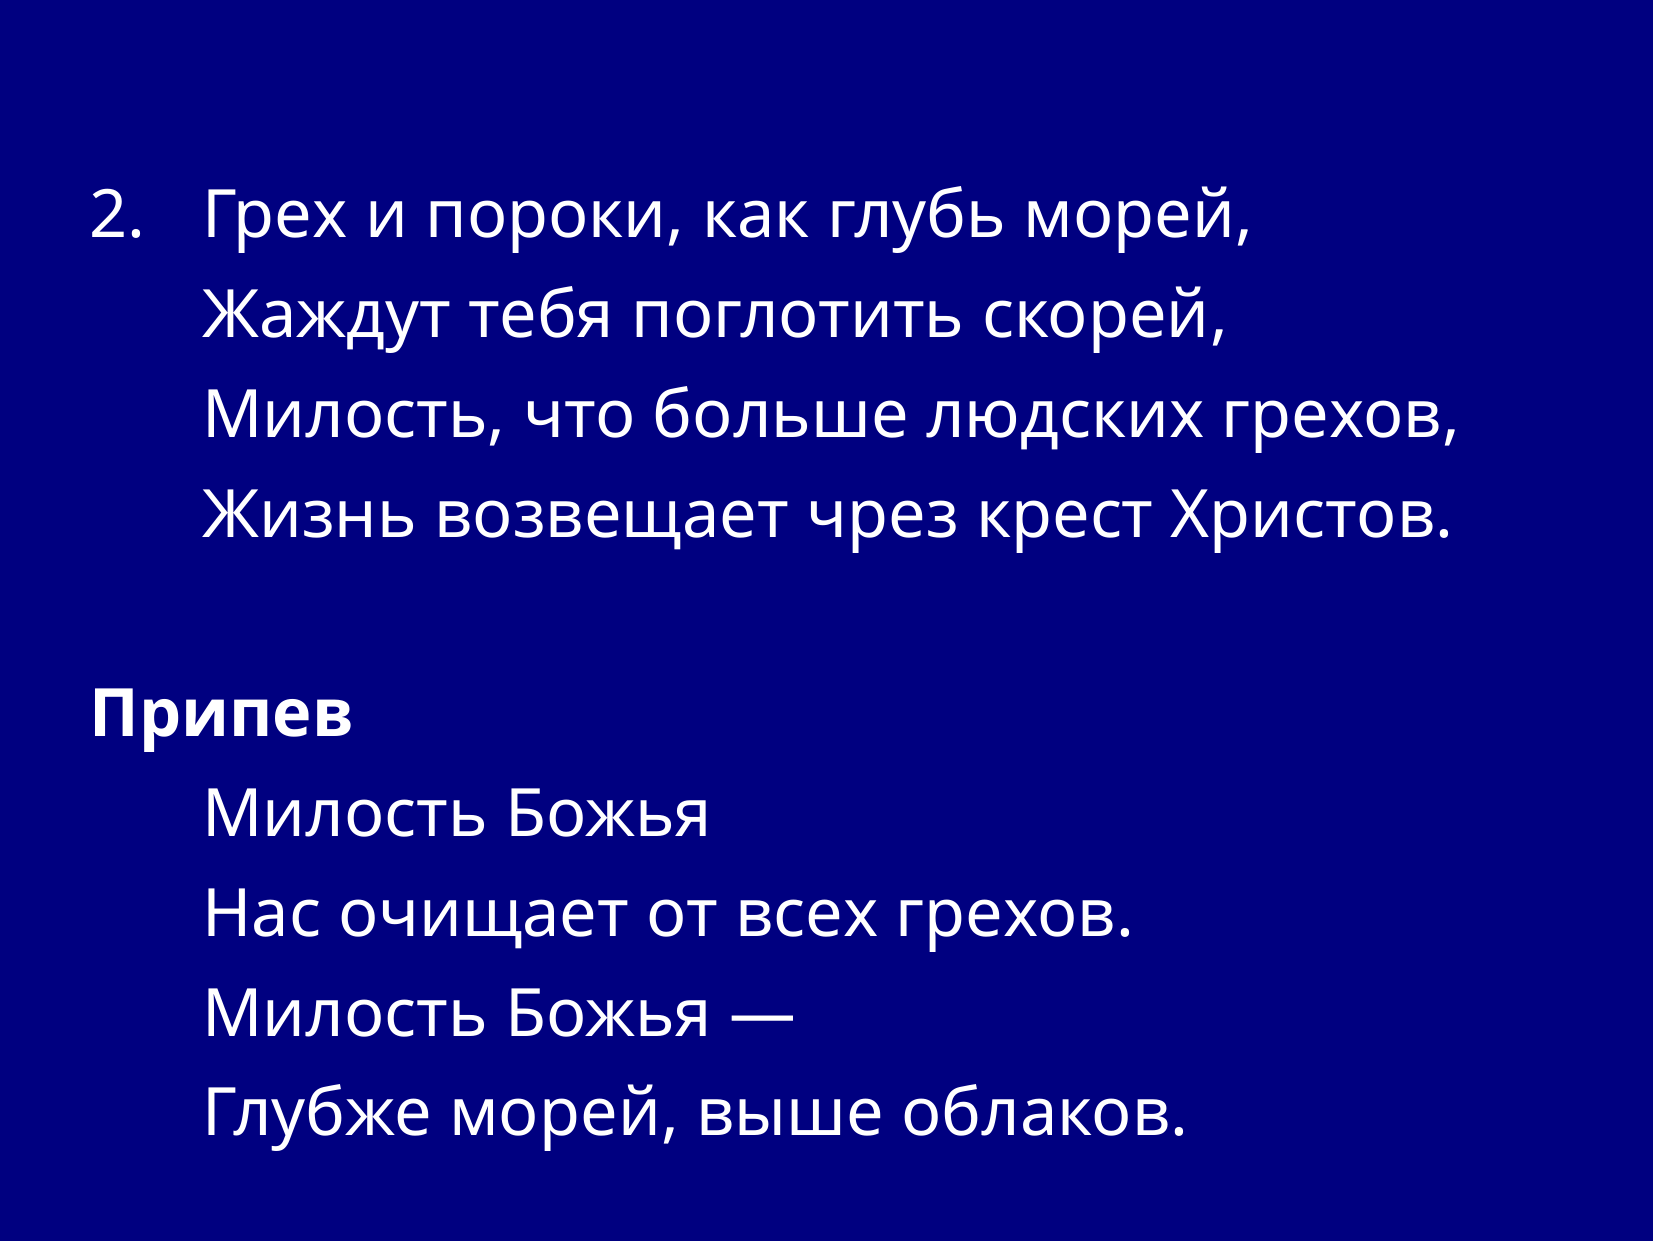

2.	Грех и пороки, как глубь морей,
	Жаждут тебя поглотить скорей,
	Милость, что больше людских грехов,
	Жизнь возвещает чрез крест Христов.
Припев
	Милость Божья
	Нас очищает от всех грехов.
	Милость Божья —
	Глубже морей, выше облаков.